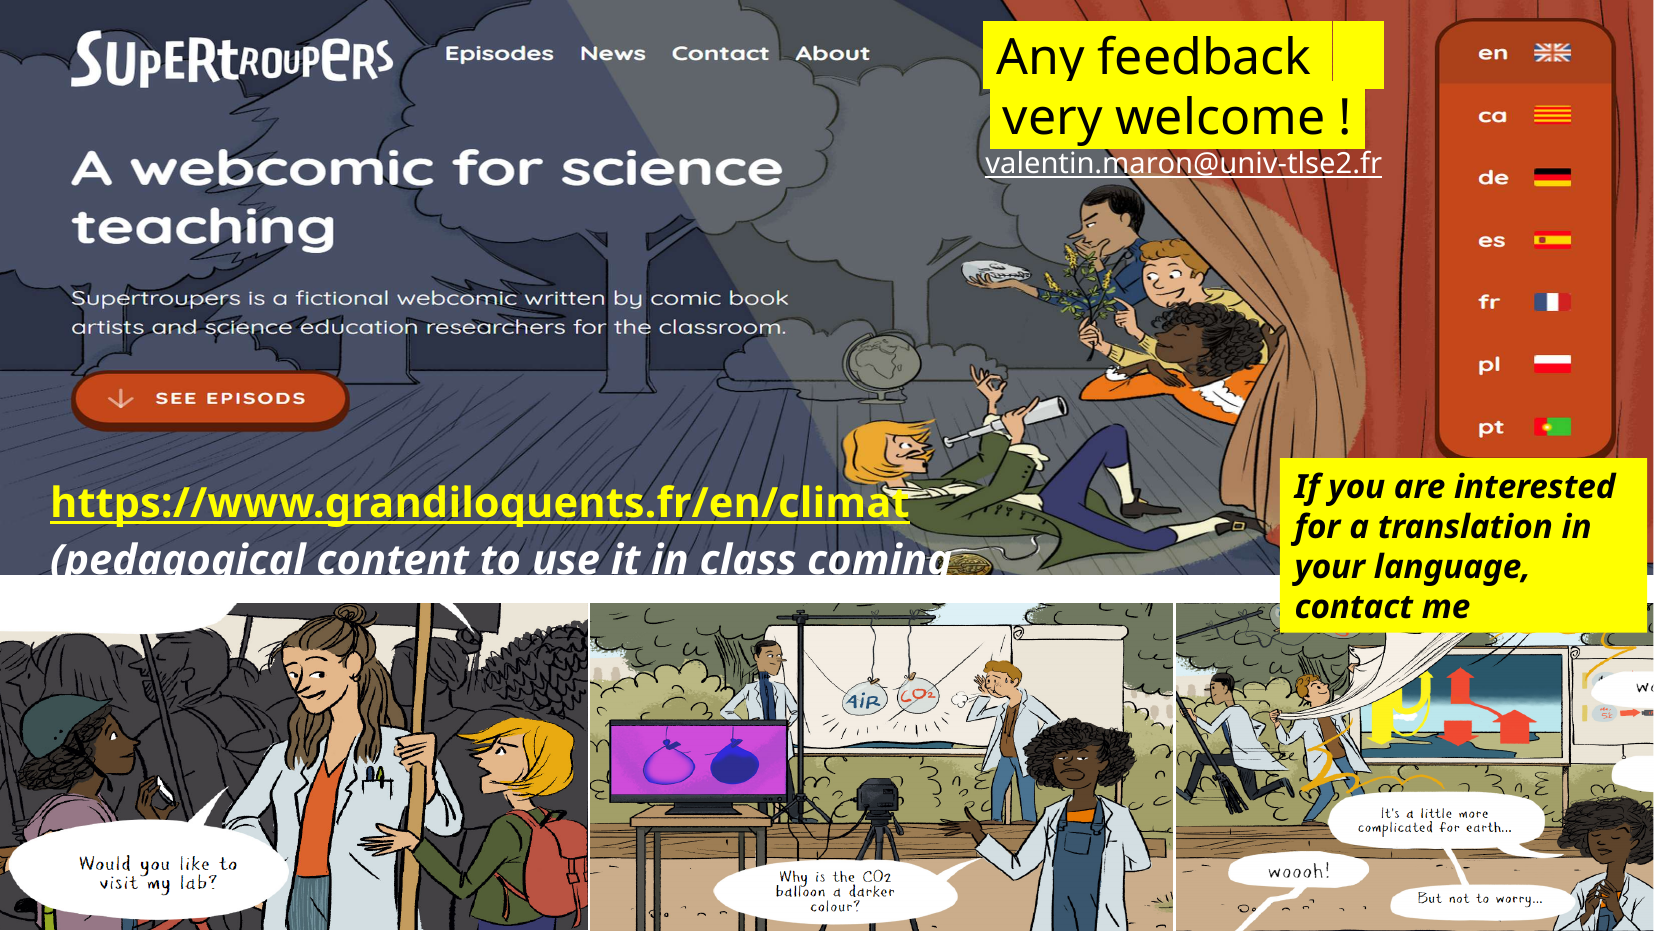

Any feedbackr
 very welcome ! valentin.maron@univ-tlse2.fr
If you are interested for a translation in your language, contact me
https://www.grandiloquents.fr/en/climat
(pedagogical content to use it in class coming soon)
58